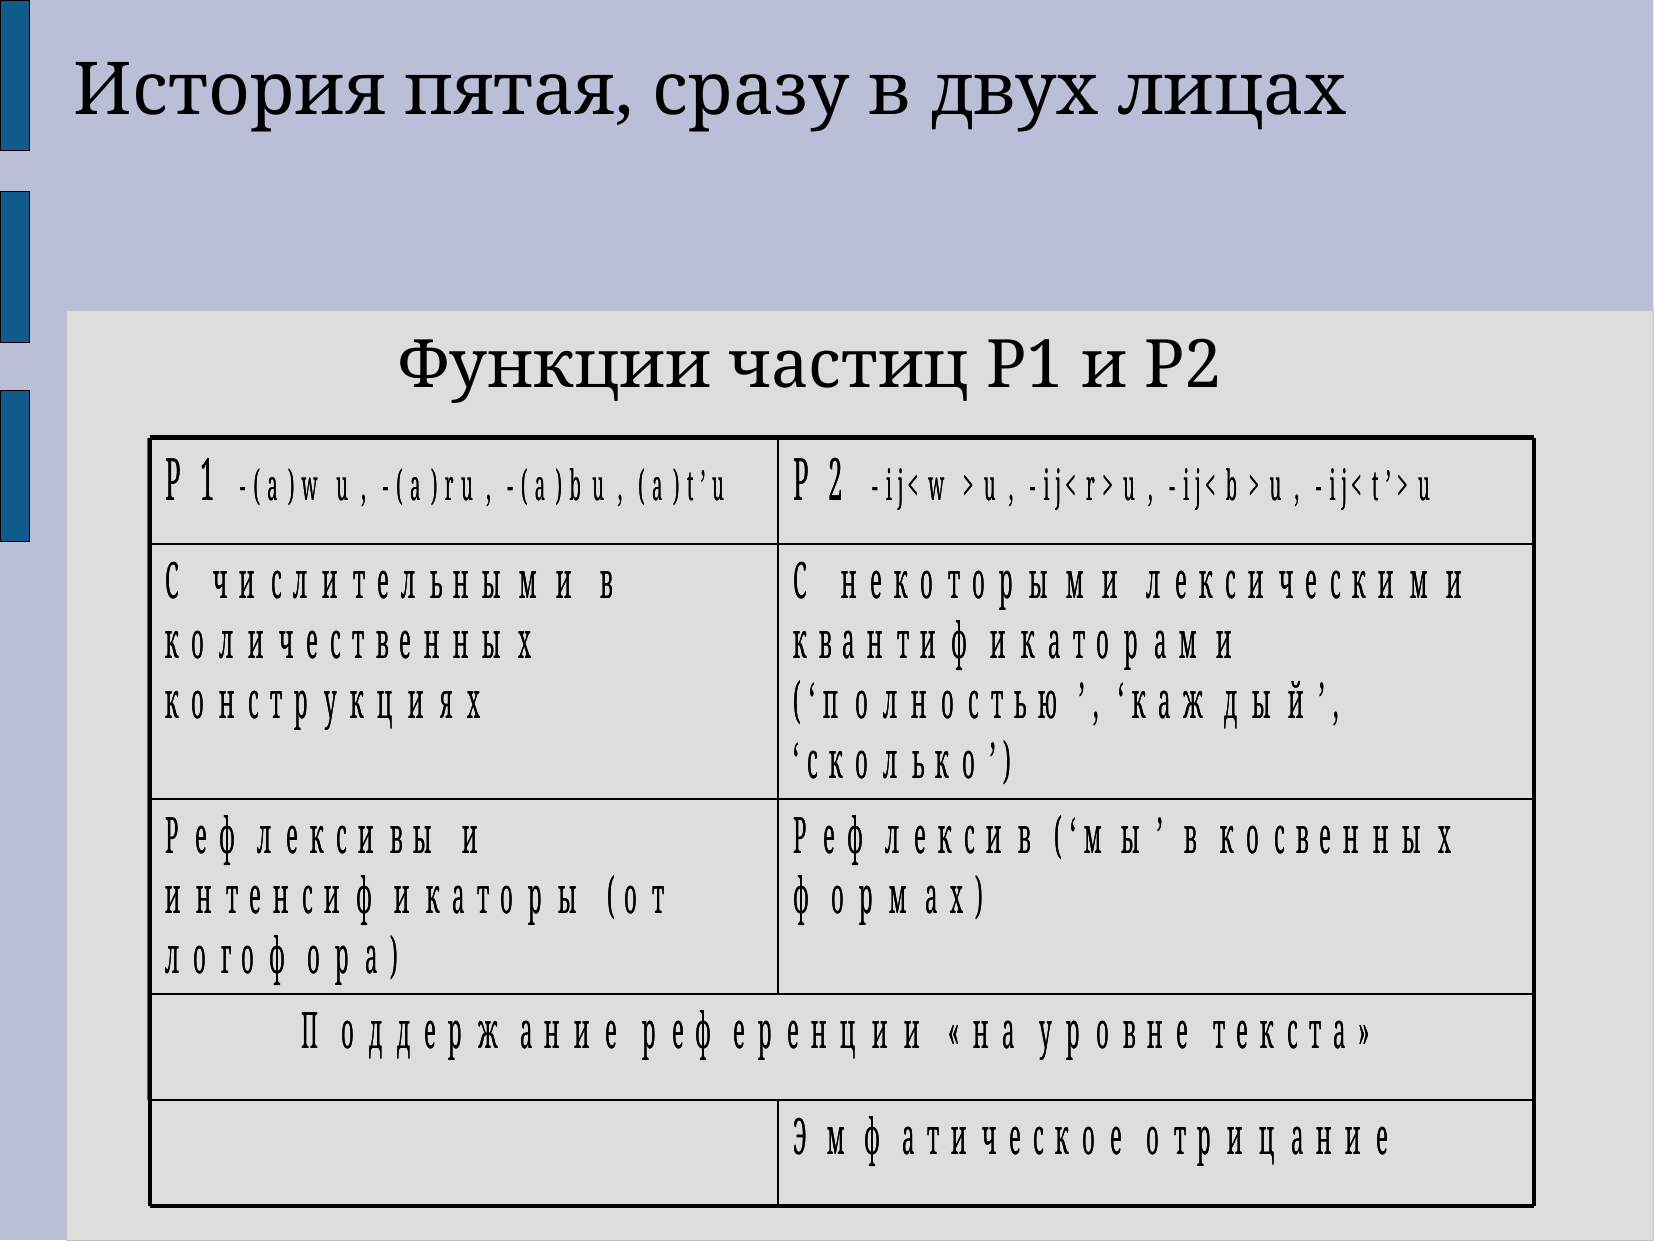

История пятая, сразу в двух лицах
Функции частиц P1 и P2